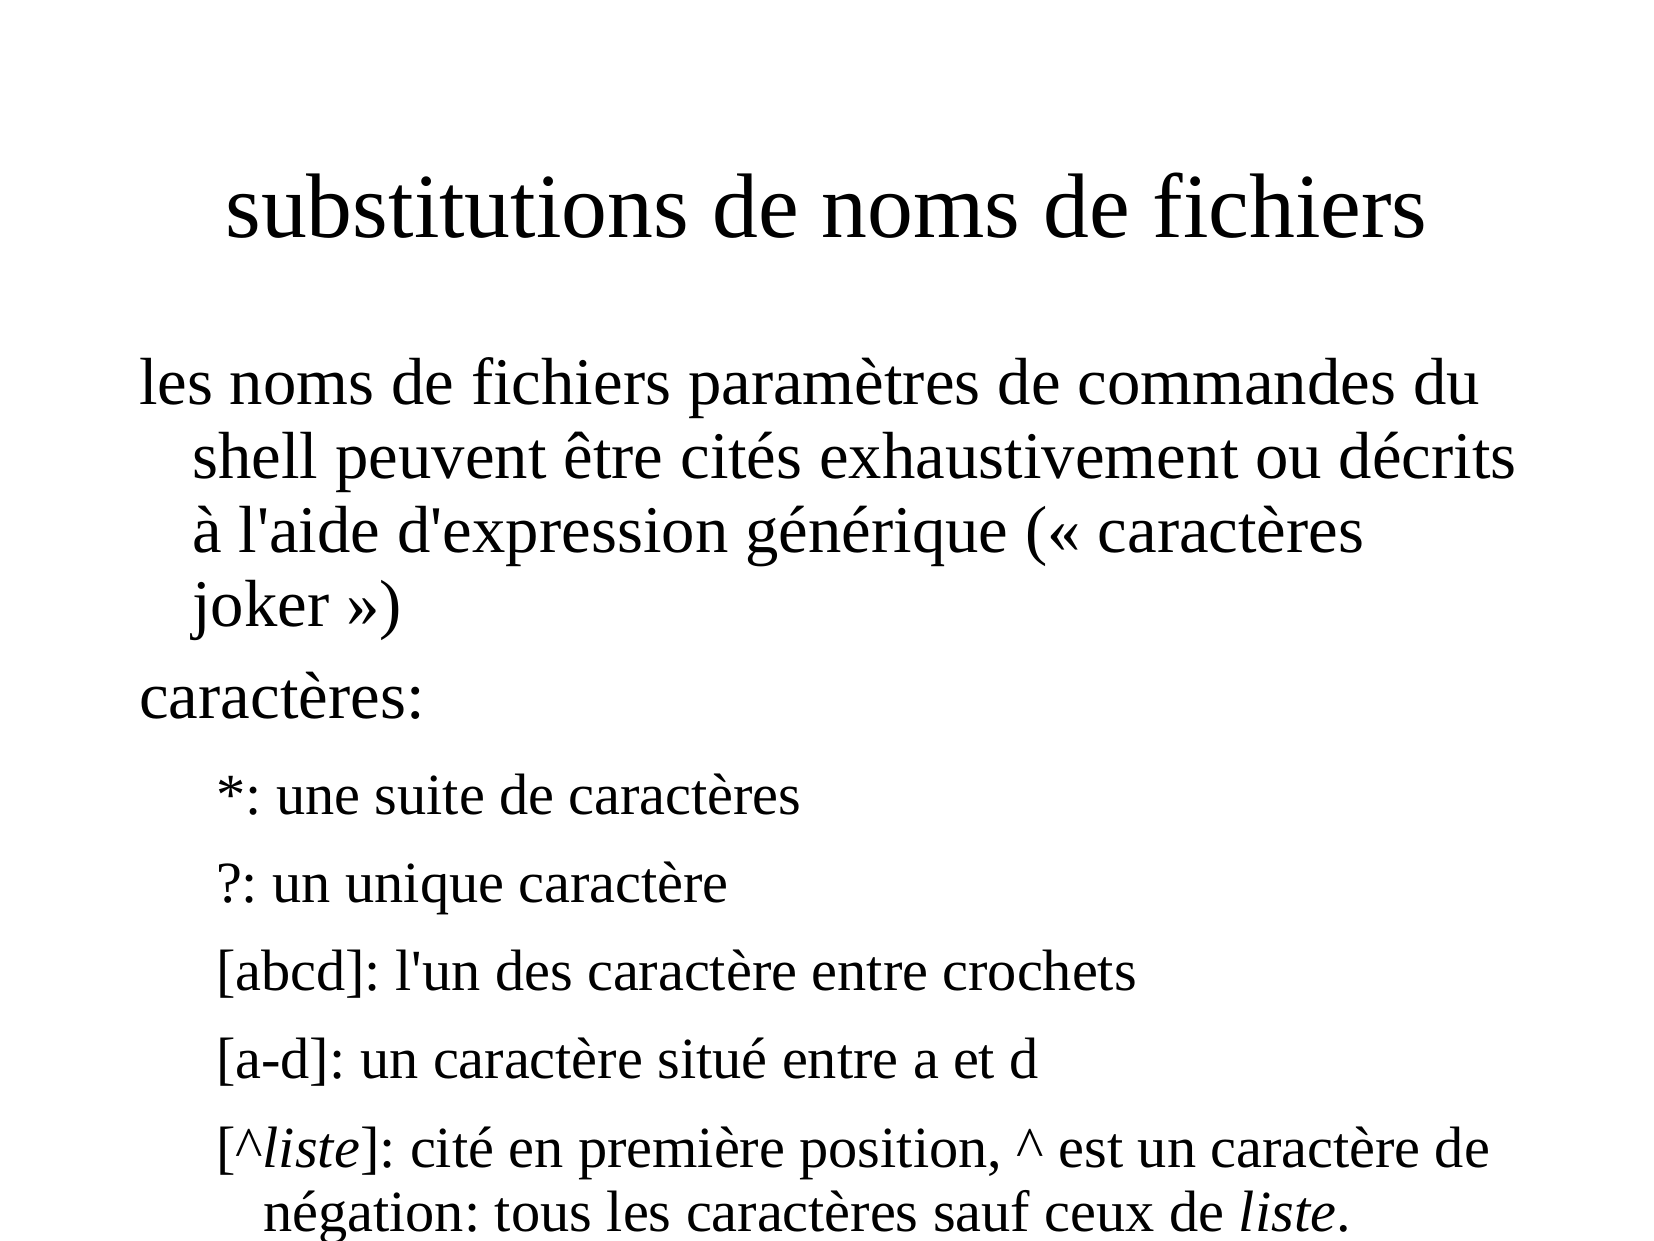

# substitutions de noms de fichiers
les noms de fichiers paramètres de commandes du shell peuvent être cités exhaustivement ou décrits à l'aide d'expression générique (« caractères joker »)
caractères:
*: une suite de caractères
?: un unique caractère
[abcd]: l'un des caractère entre crochets
[a-d]: un caractère situé entre a et d
[^liste]: cité en première position, ^ est un caractère de négation: tous les caractères sauf ceux de liste.